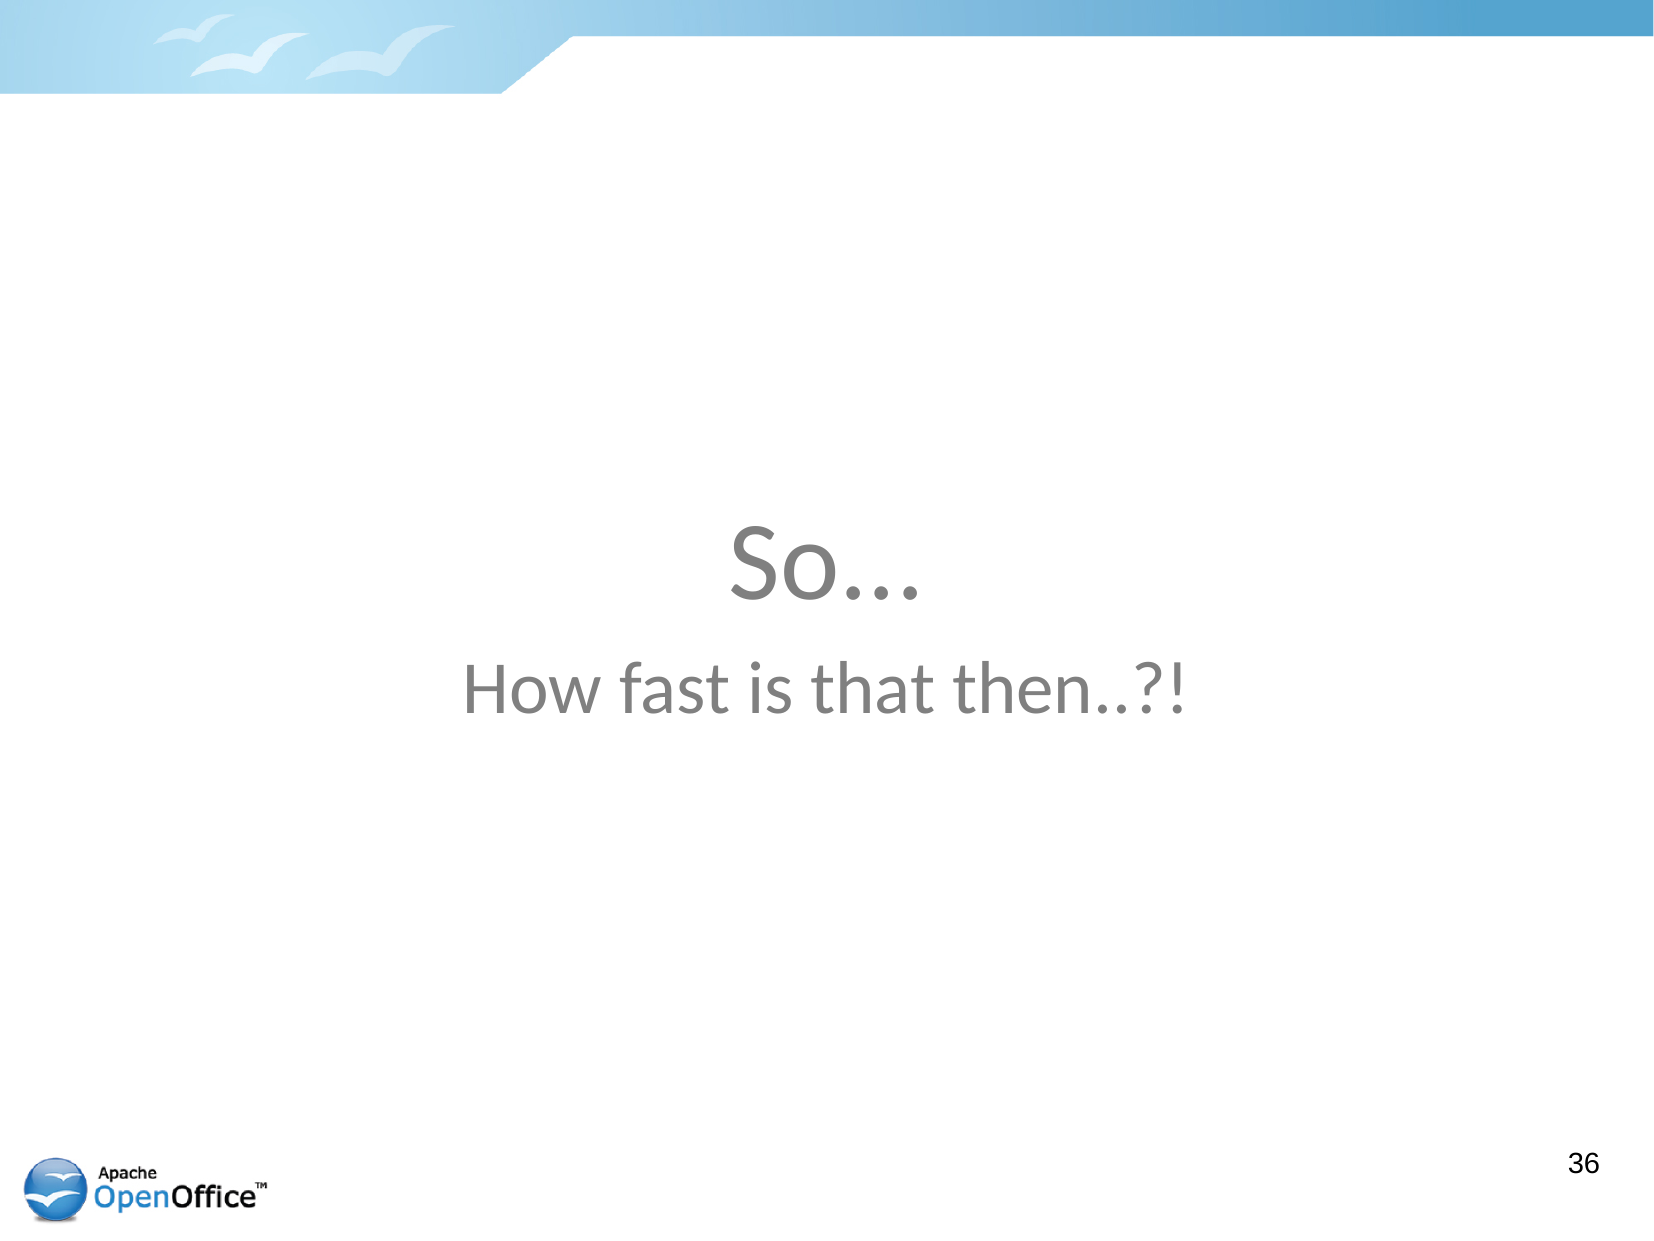

# So...
How fast is that then..?!
36